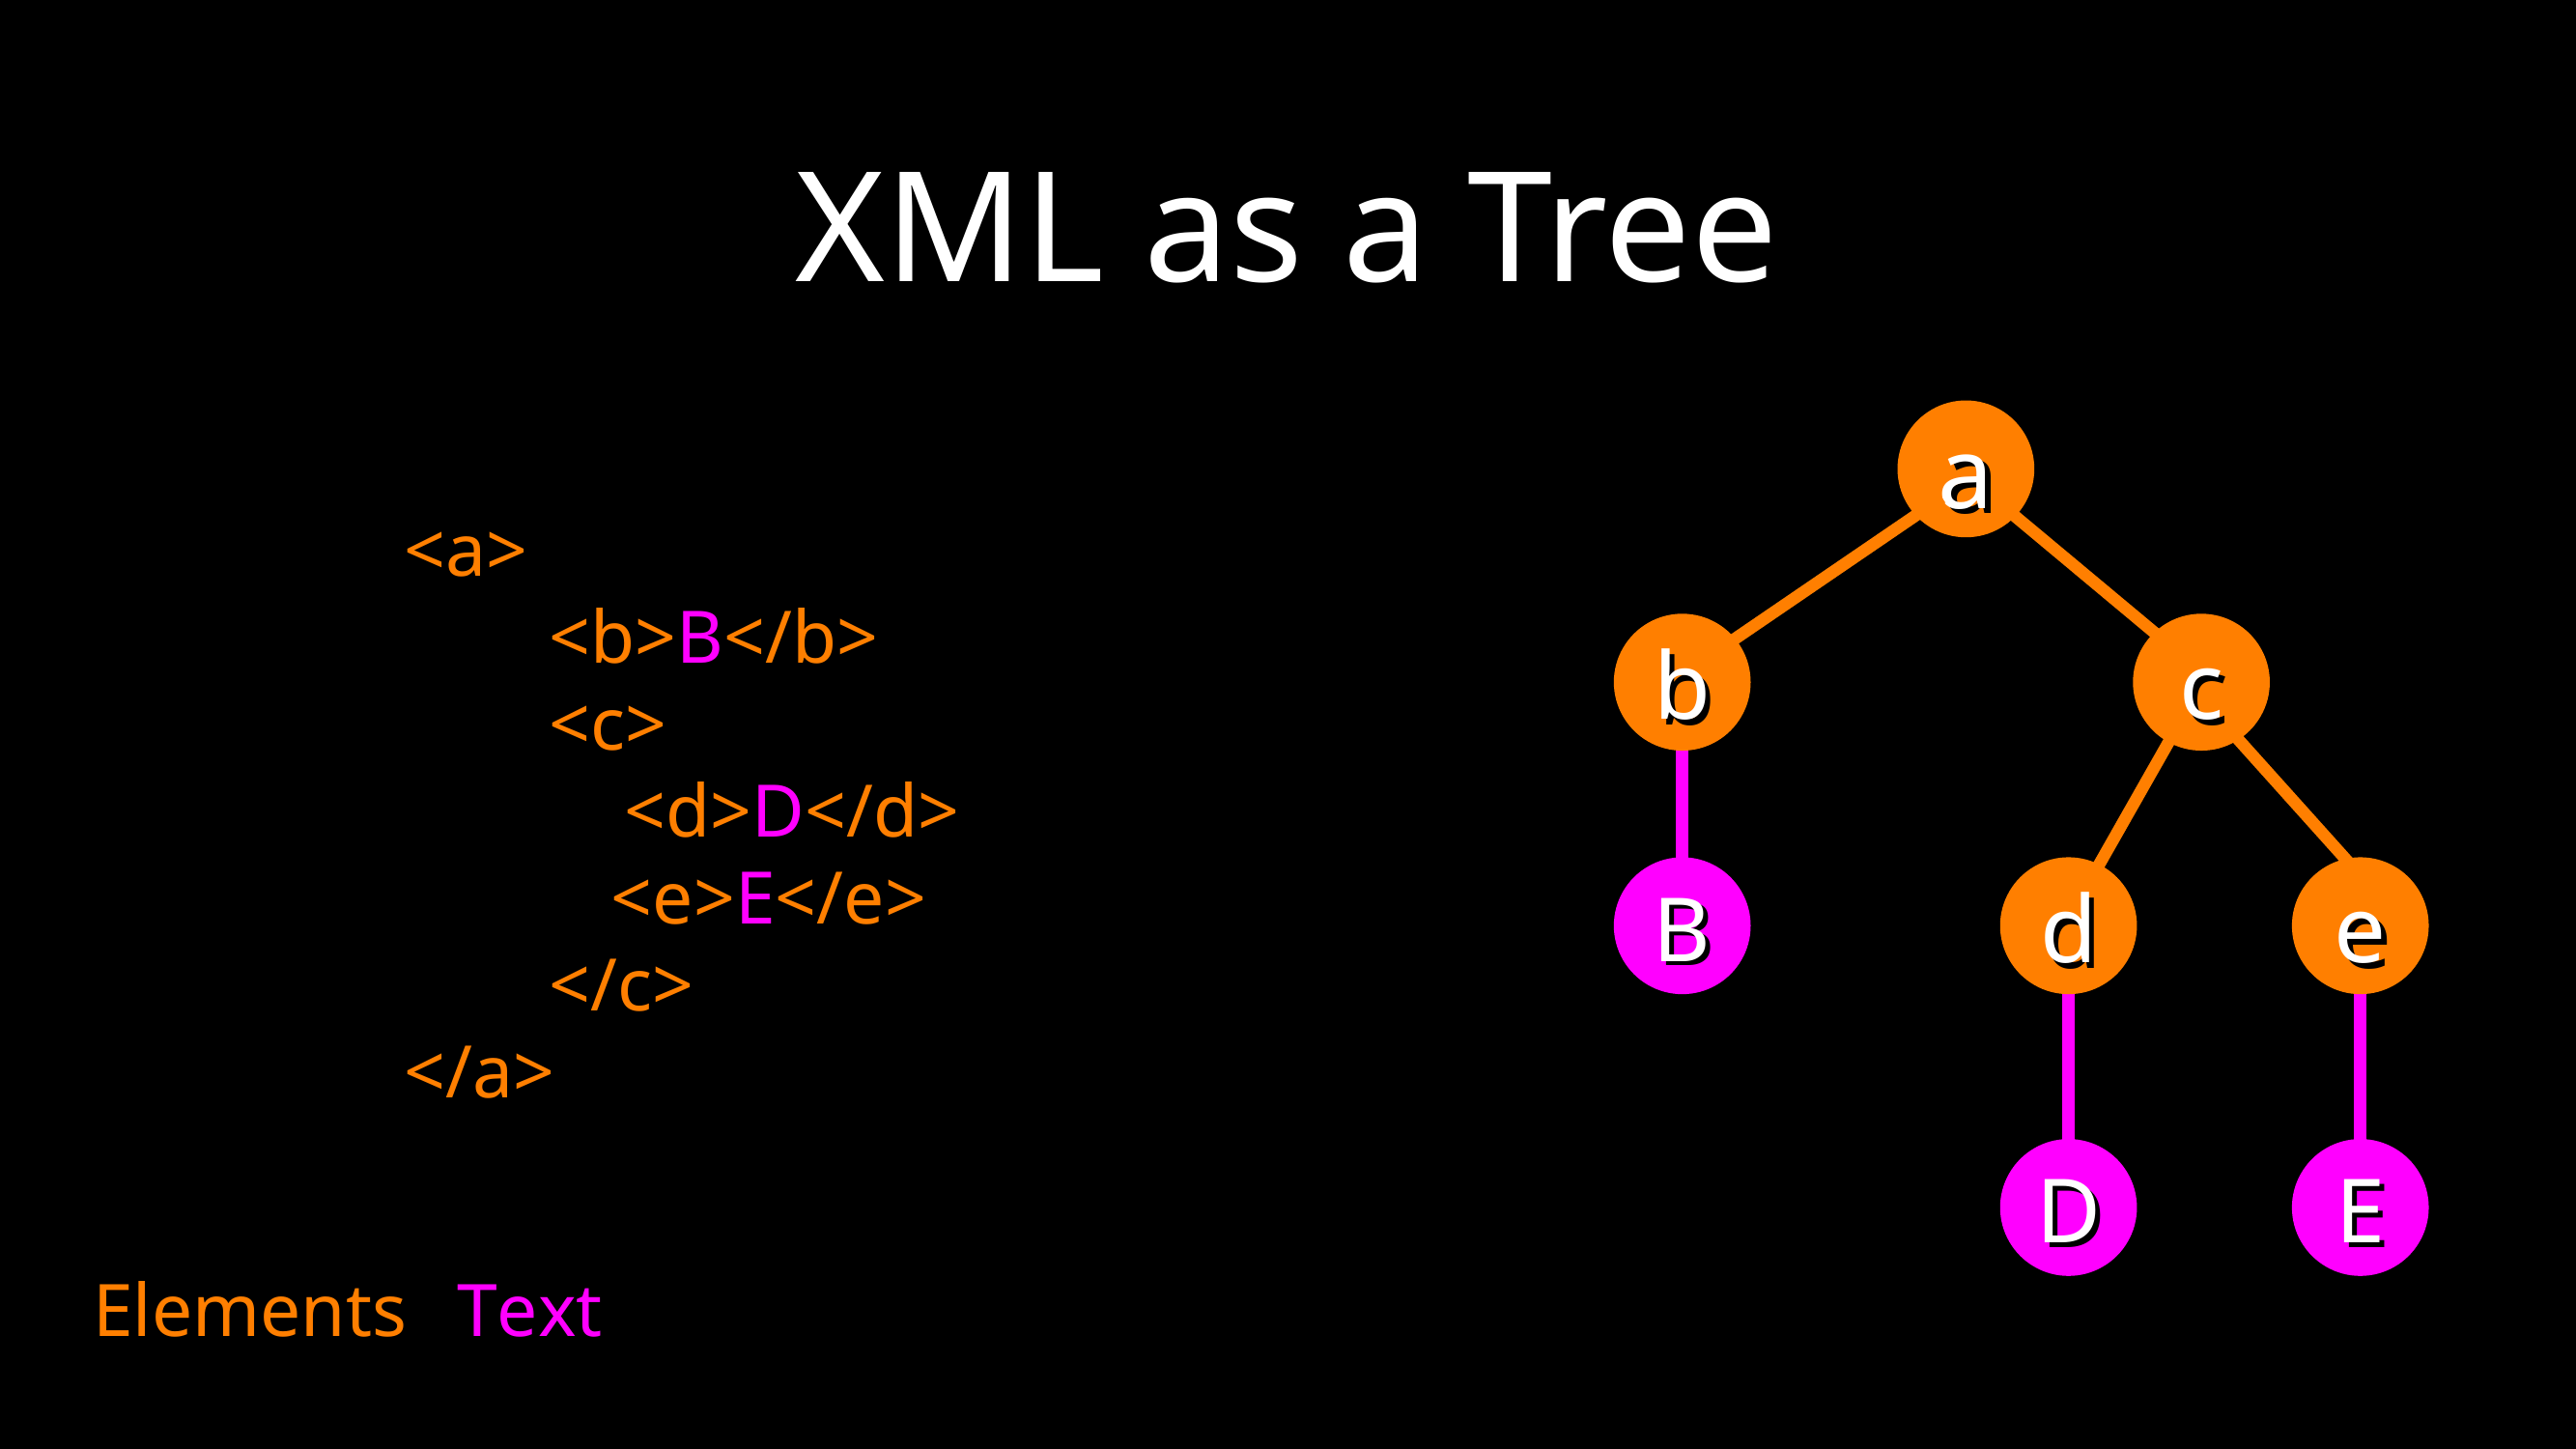

# XML as a Tree
a
b
c
B
d
e
D
E
<a>
 	<b>B</b>
 	<c>
 	 <d>D</d>
 <e>E</e>
 	</c>
</a>
Elements
Text